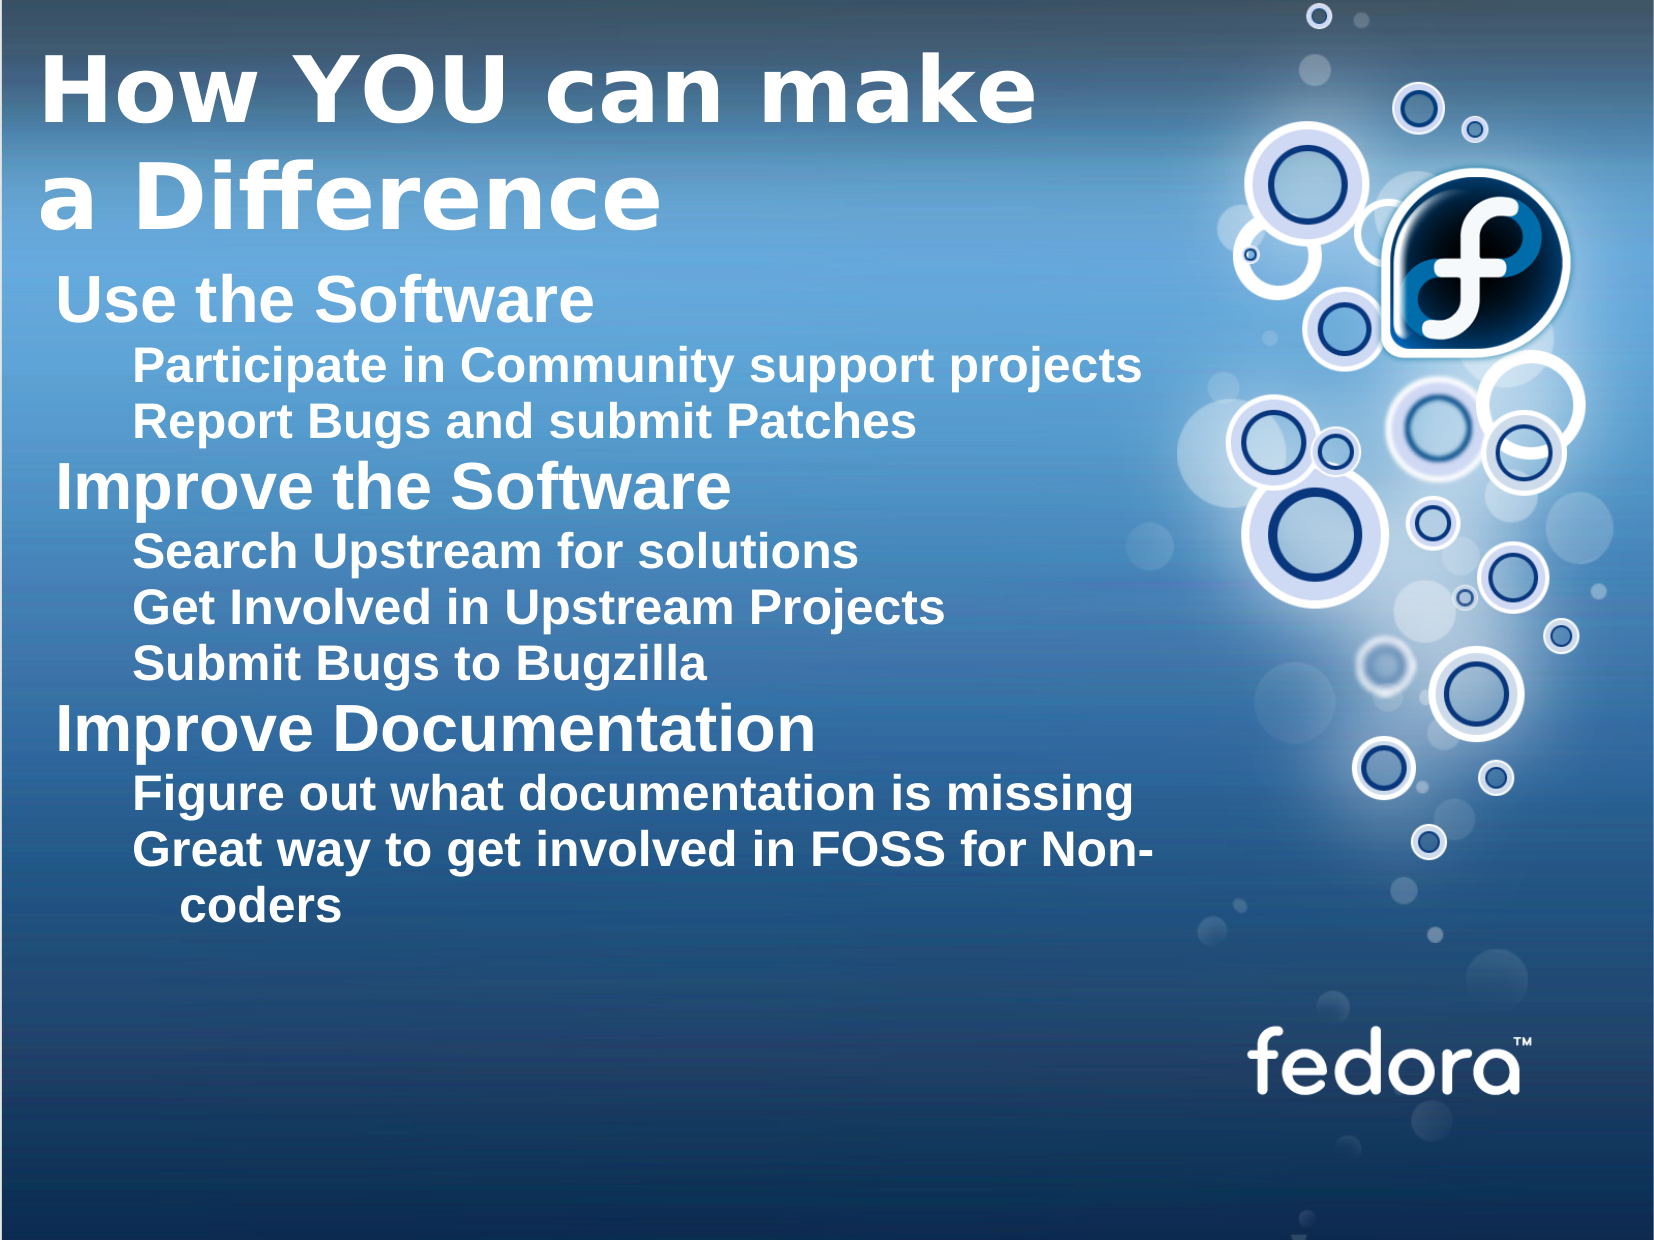

# How YOU can make a Difference
Use the Software
Participate in Community support projects
Report Bugs and submit Patches
Improve the Software
Search Upstream for solutions
Get Involved in Upstream Projects
Submit Bugs to Bugzilla
Improve Documentation
Figure out what documentation is missing
Great way to get involved in FOSS for Non-coders